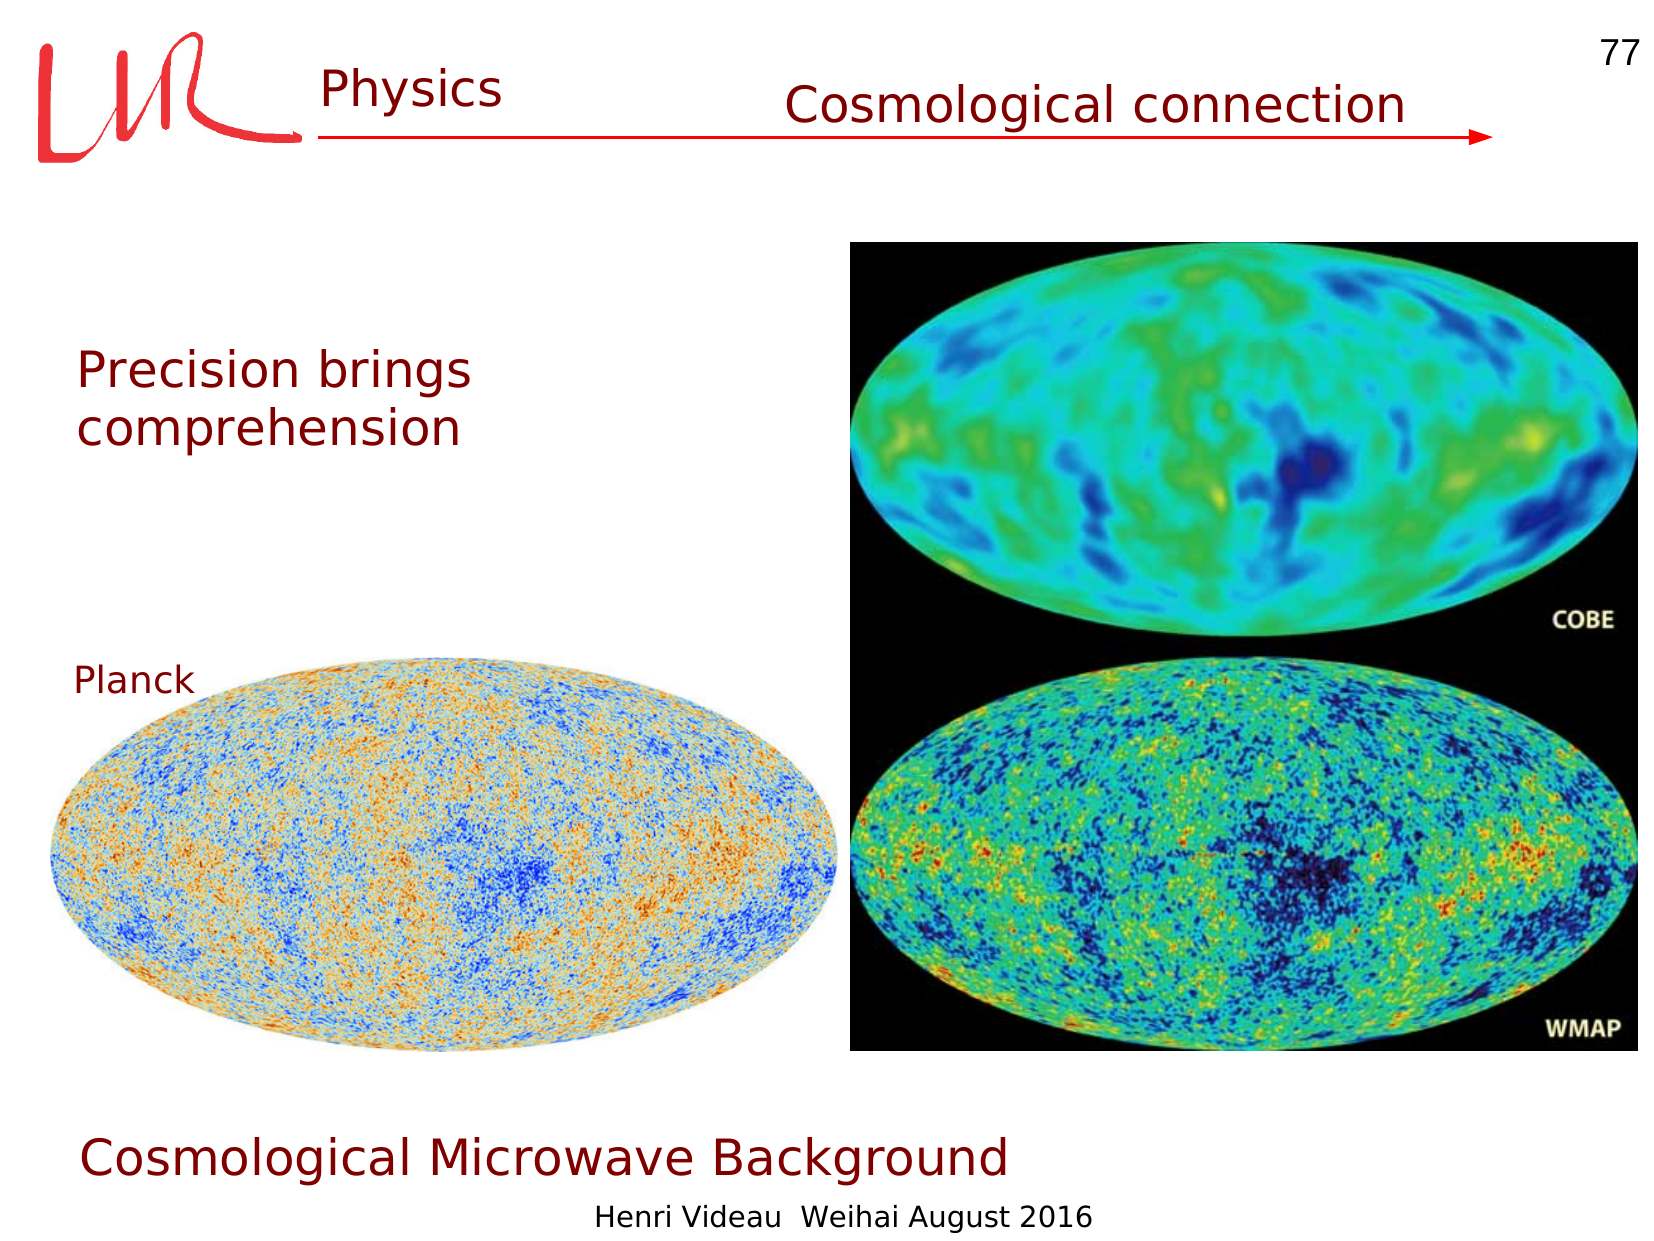

Cosmological connection
Precision brings
comprehension
Planck
Cosmological Microwave Background